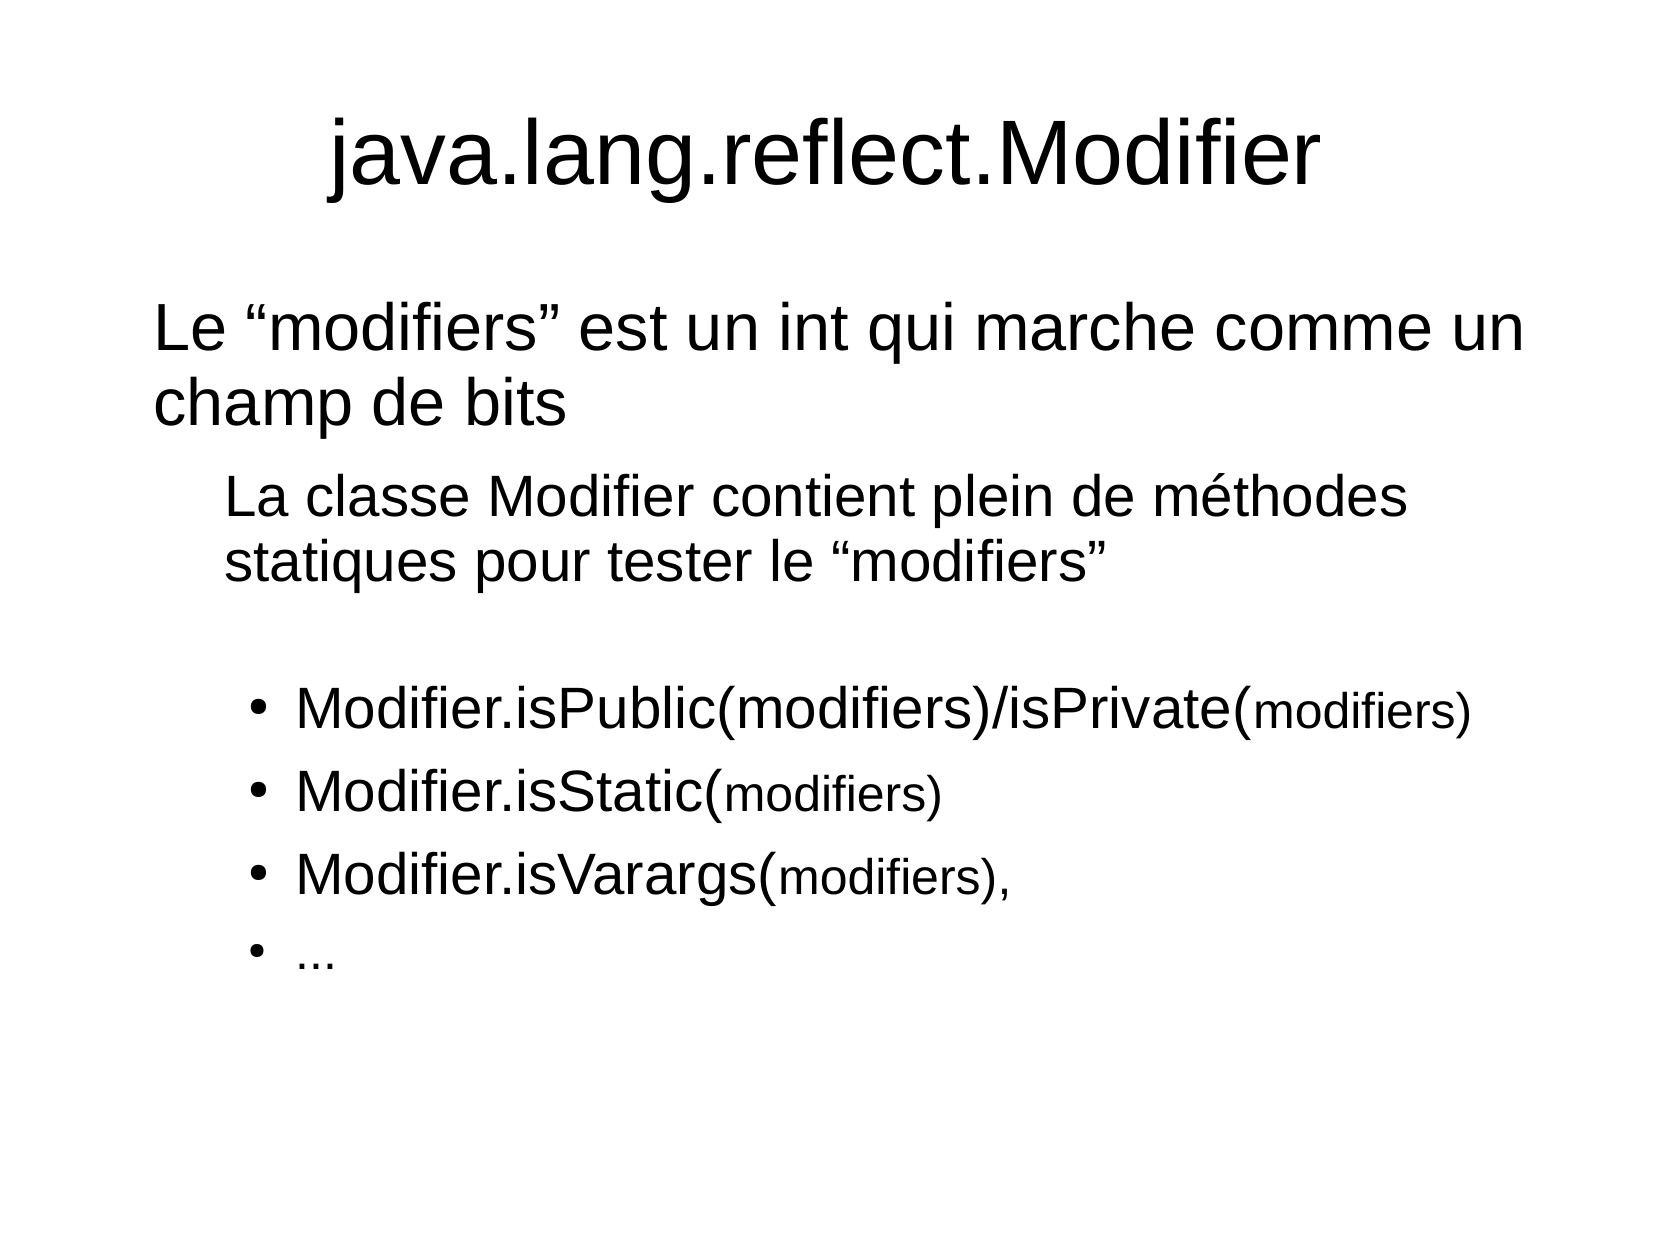

# java.lang.reflect.Modifier
Le “modifiers” est un int qui marche comme un champ de bits
La classe Modifier contient plein de méthodes statiques pour tester le “modifiers”
Modifier.isPublic(modifiers)/isPrivate(modifiers)
Modifier.isStatic(modifiers)
Modifier.isVarargs(modifiers),
...